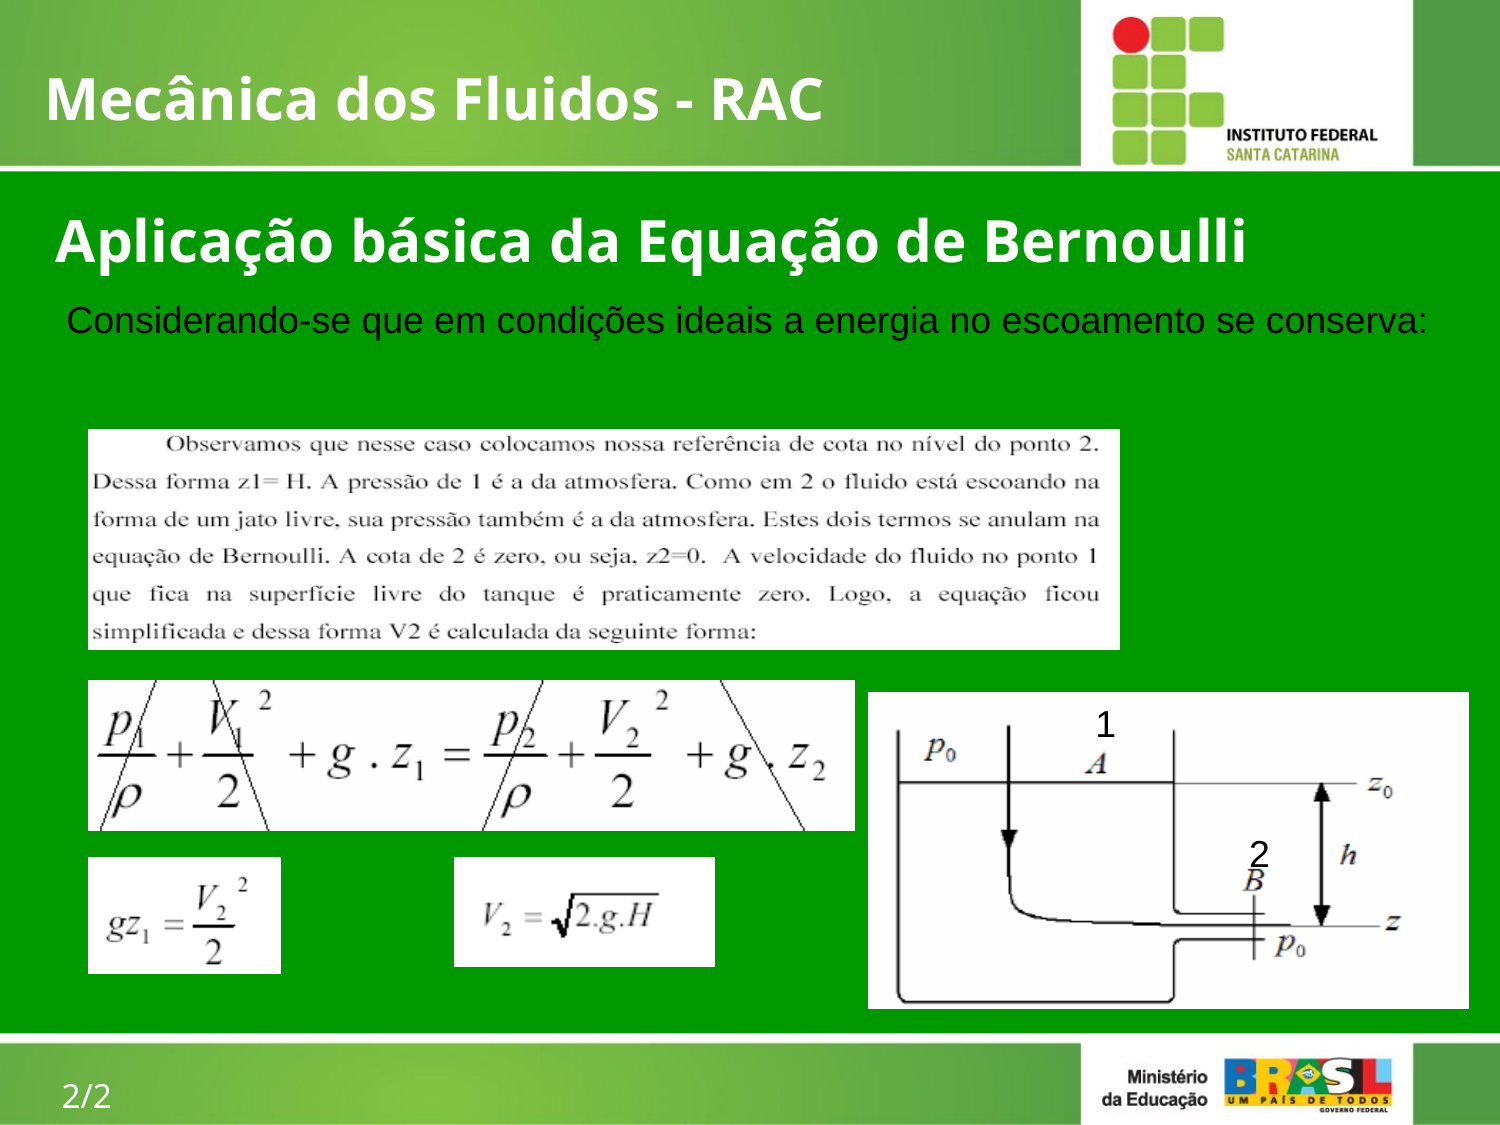

Mecânica dos Fluidos - RAC
Aplicação básica da Equação de Bernoulli
 Considerando-se que em condições ideais a energia no escoamento se conserva:
1
2
2/2